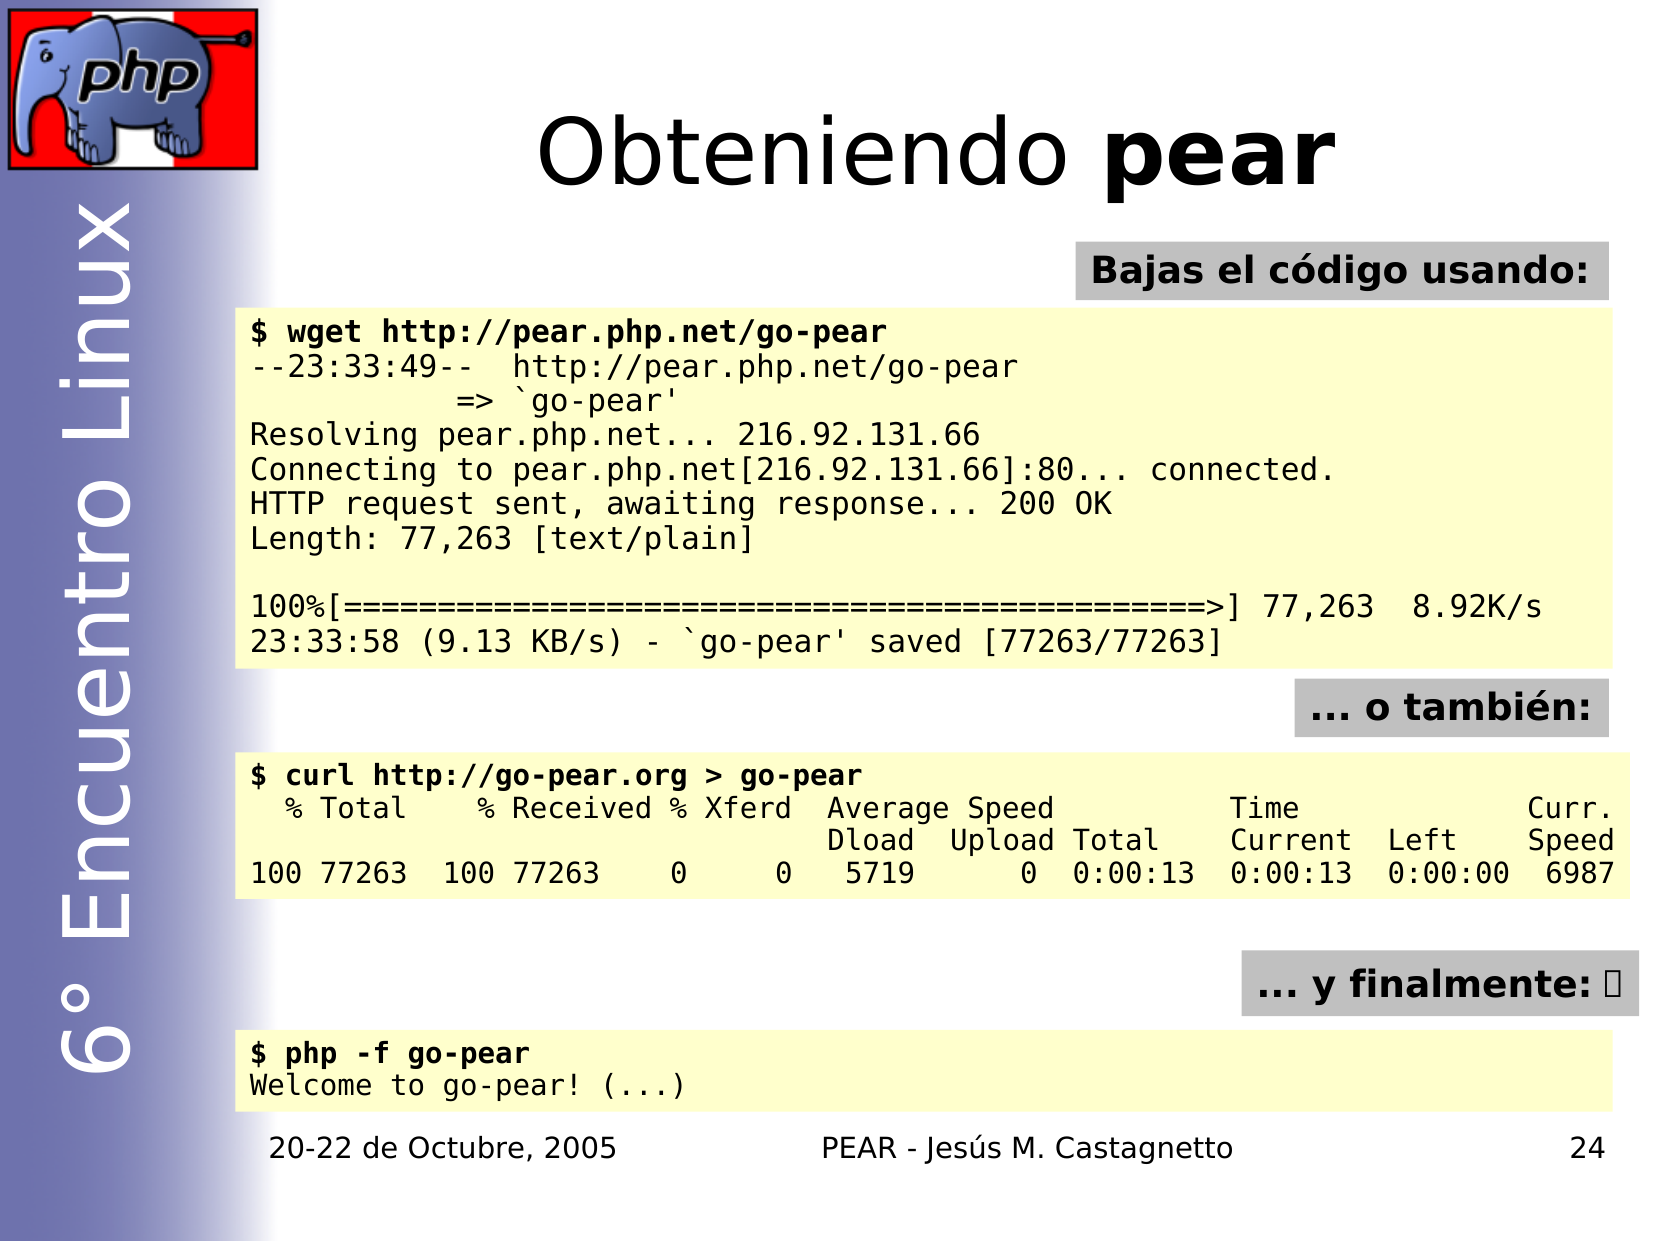

# Obteniendo pear
Bajas el código usando:
$ wget http://pear.php.net/go-pear
--23:33:49-- http://pear.php.net/go-pear
 => `go-pear'
Resolving pear.php.net... 216.92.131.66
Connecting to pear.php.net[216.92.131.66]:80... connected.
HTTP request sent, awaiting response... 200 OK
Length: 77,263 [text/plain]
100%[==============================================>] 77,263 8.92K/s
23:33:58 (9.13 KB/s) - `go-pear' saved [77263/77263]
... o también:
$ curl http://go-pear.org > go-pear
 % Total % Received % Xferd Average Speed Time Curr.
 Dload Upload Total Current Left Speed
100 77263 100 77263 0 0 5719 0 0:00:13 0:00:13 0:00:00 6987
... y finalmente:￟
$ php -f go-pear
Welcome to go-pear! (...)
20-22 de Octubre, 2005
PEAR - Jesús M. Castagnetto
24